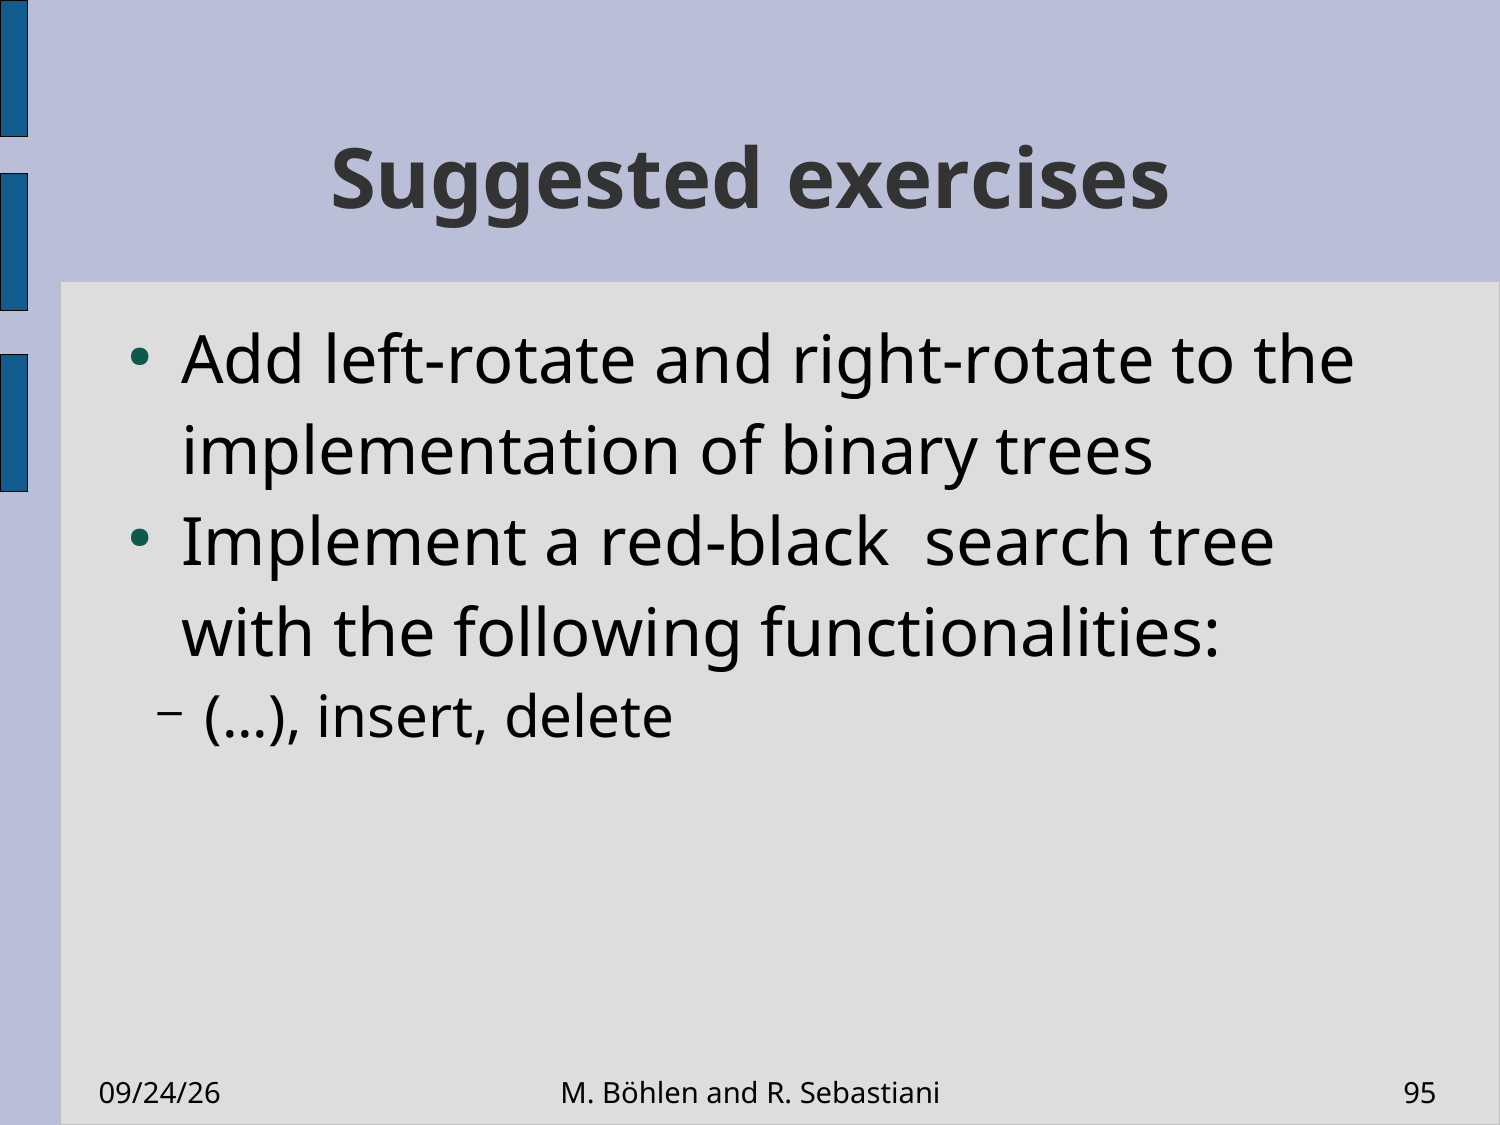

# Suggested exercises
Add left-rotate and right-rotate to the implementation of binary trees
Implement a red-black search tree with the following functionalities:
(...), insert, delete
M. Böhlen and R. Sebastiani
95